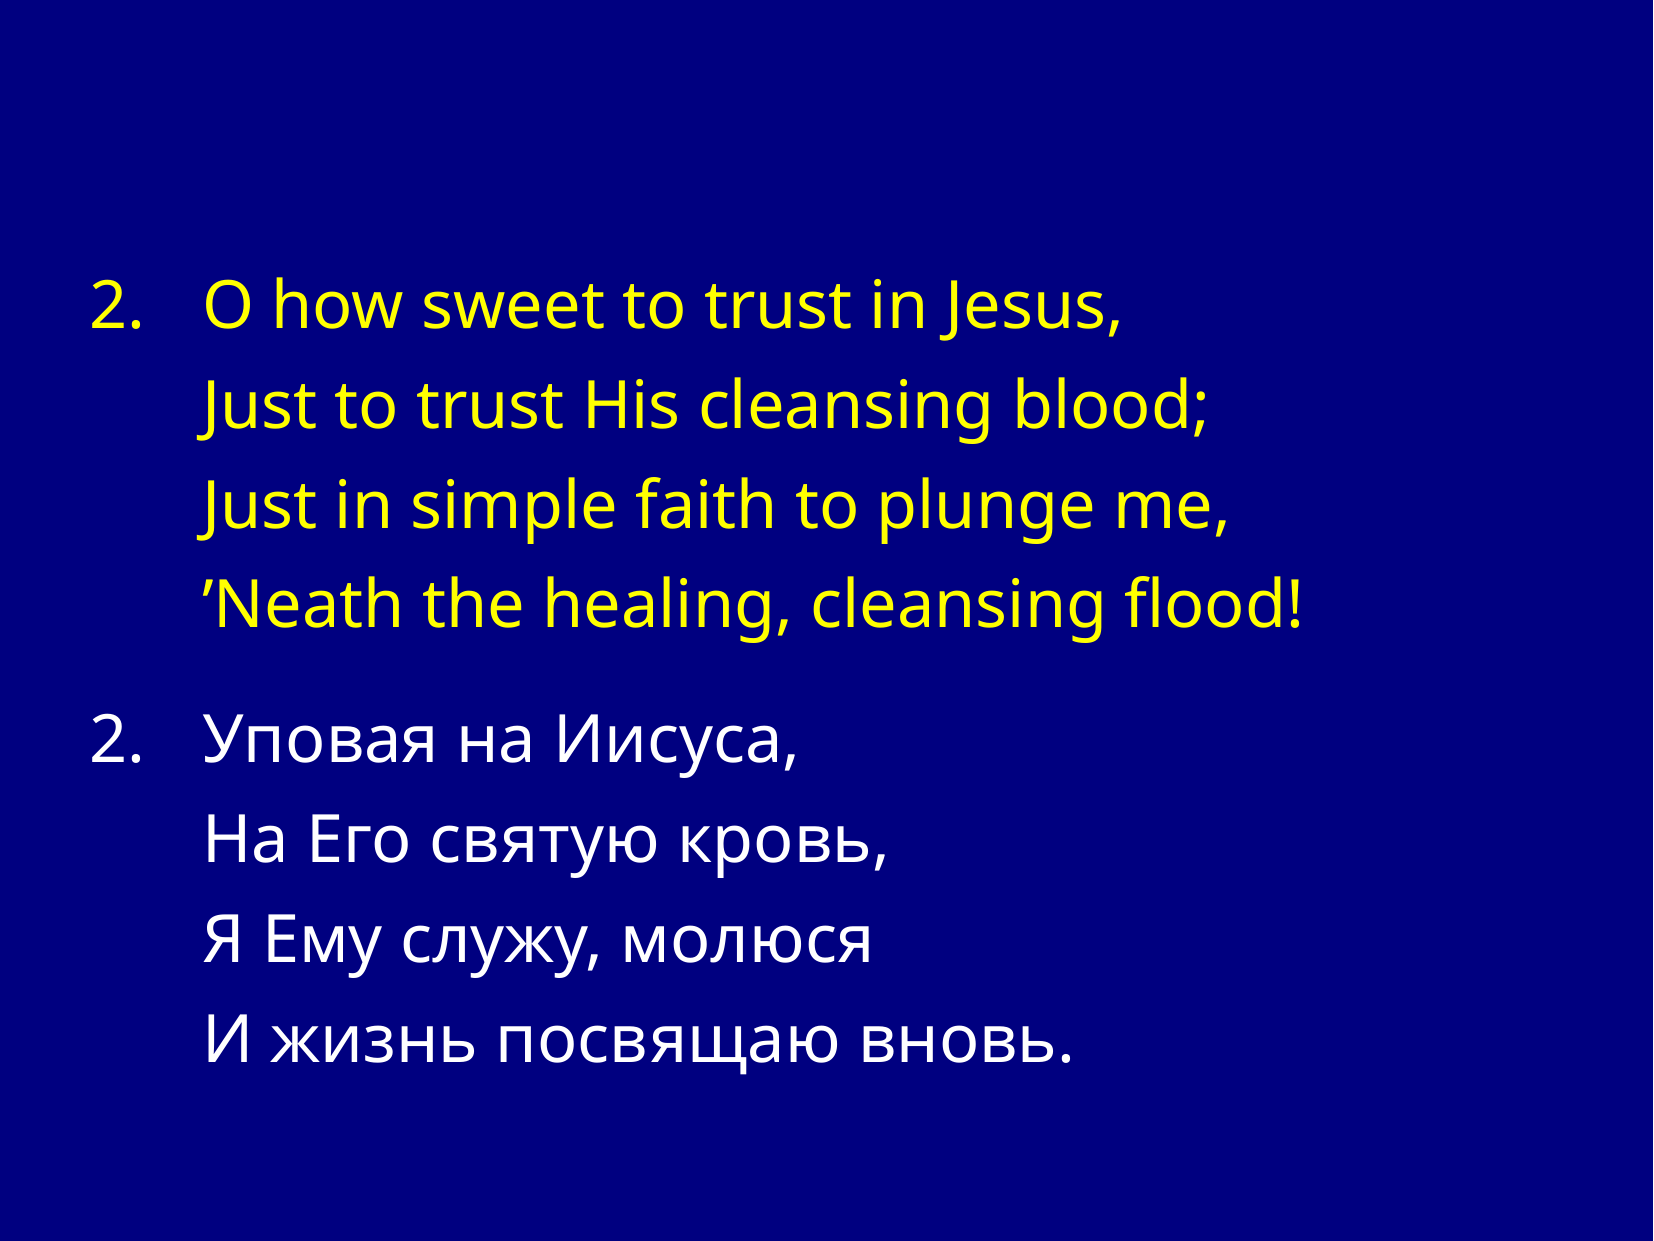

2.	O how sweet to trust in Jesus,
	Just to trust His cleansing blood;
	Just in simple faith to plunge me,
	’Neath the healing, cleansing flood!
2.	Уповая на Иисуса,
	На Его святую кровь,
	Я Ему служу, молюся
	И жизнь посвящаю вновь.